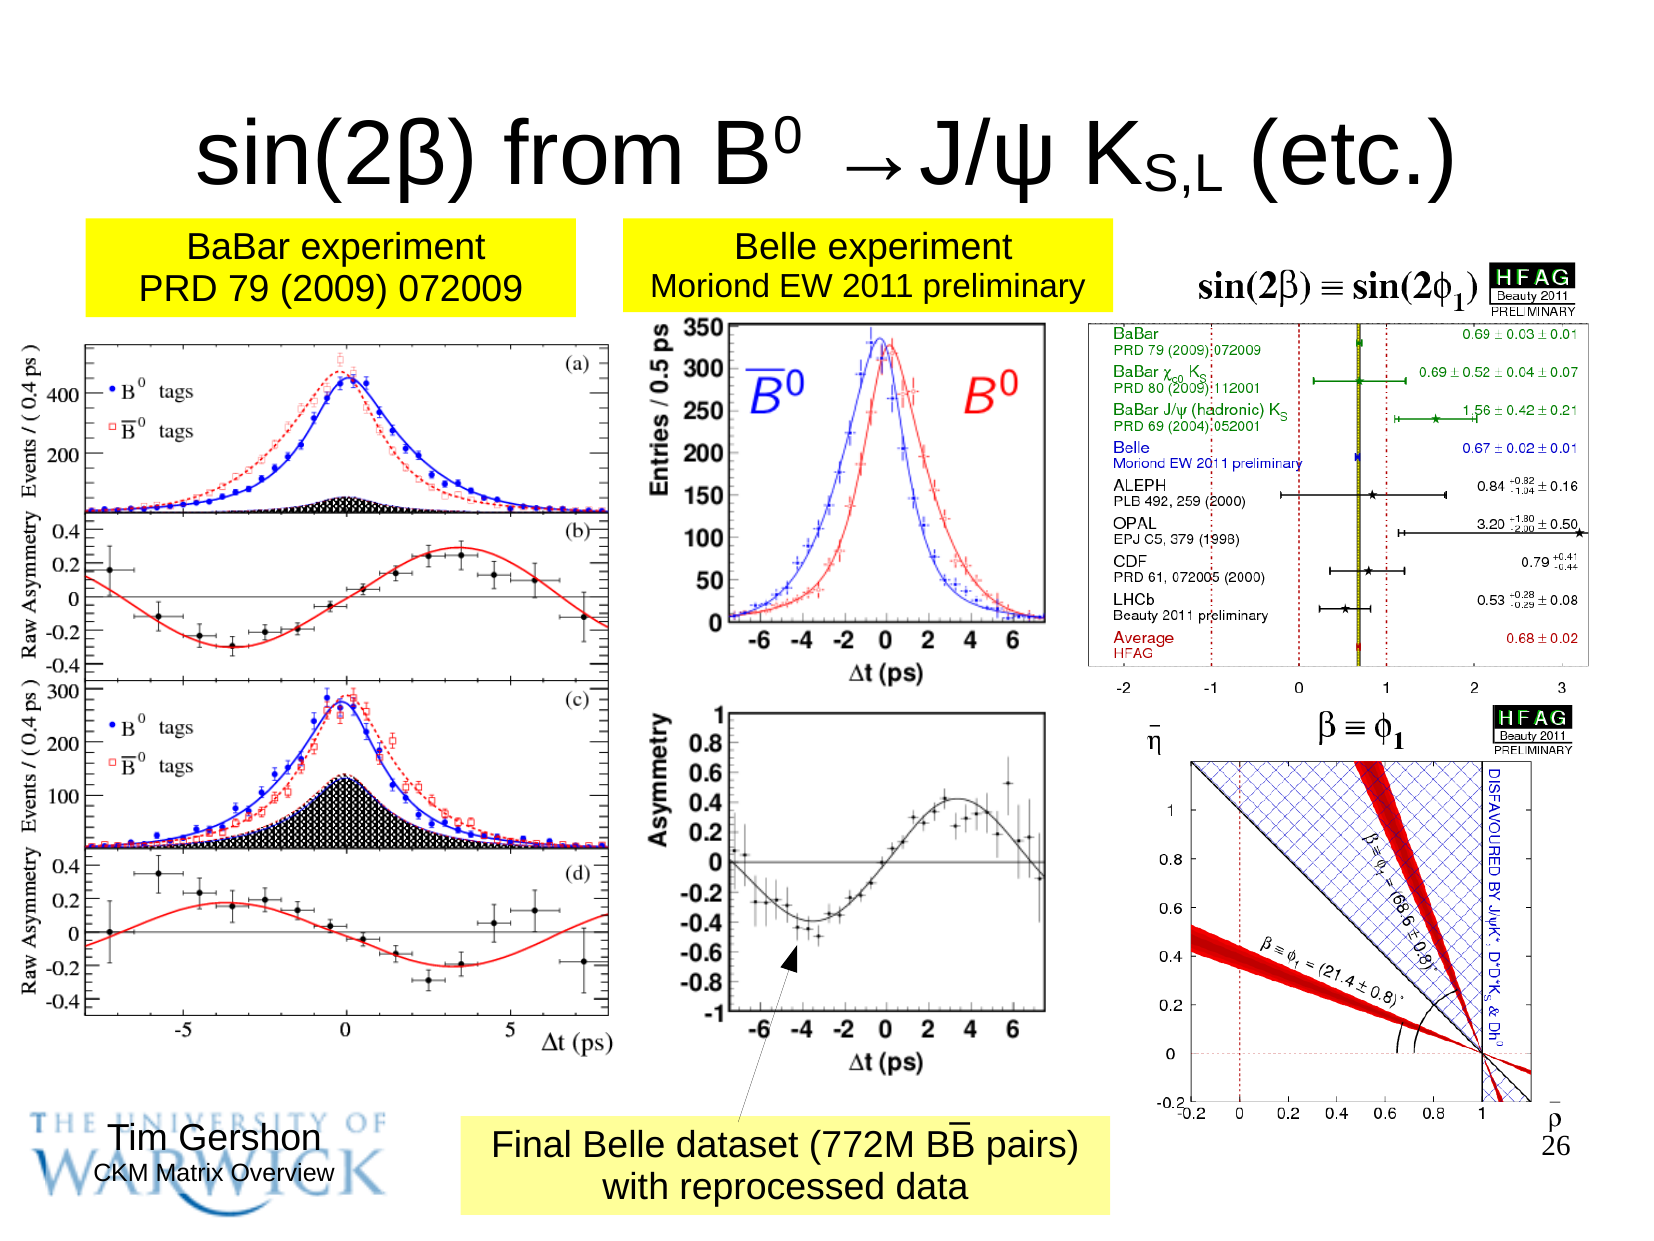

# sin(2β) from B0 →J/ψ KS,L (etc.)
 BaBar experiment
PRD 79 (2009) 072009
 Belle experiment
Moriond EW 2011 preliminary
–
Tim Gershon
CKM Matrix Overview
Final Belle dataset (772M BB pairs)
with reprocessed data
26